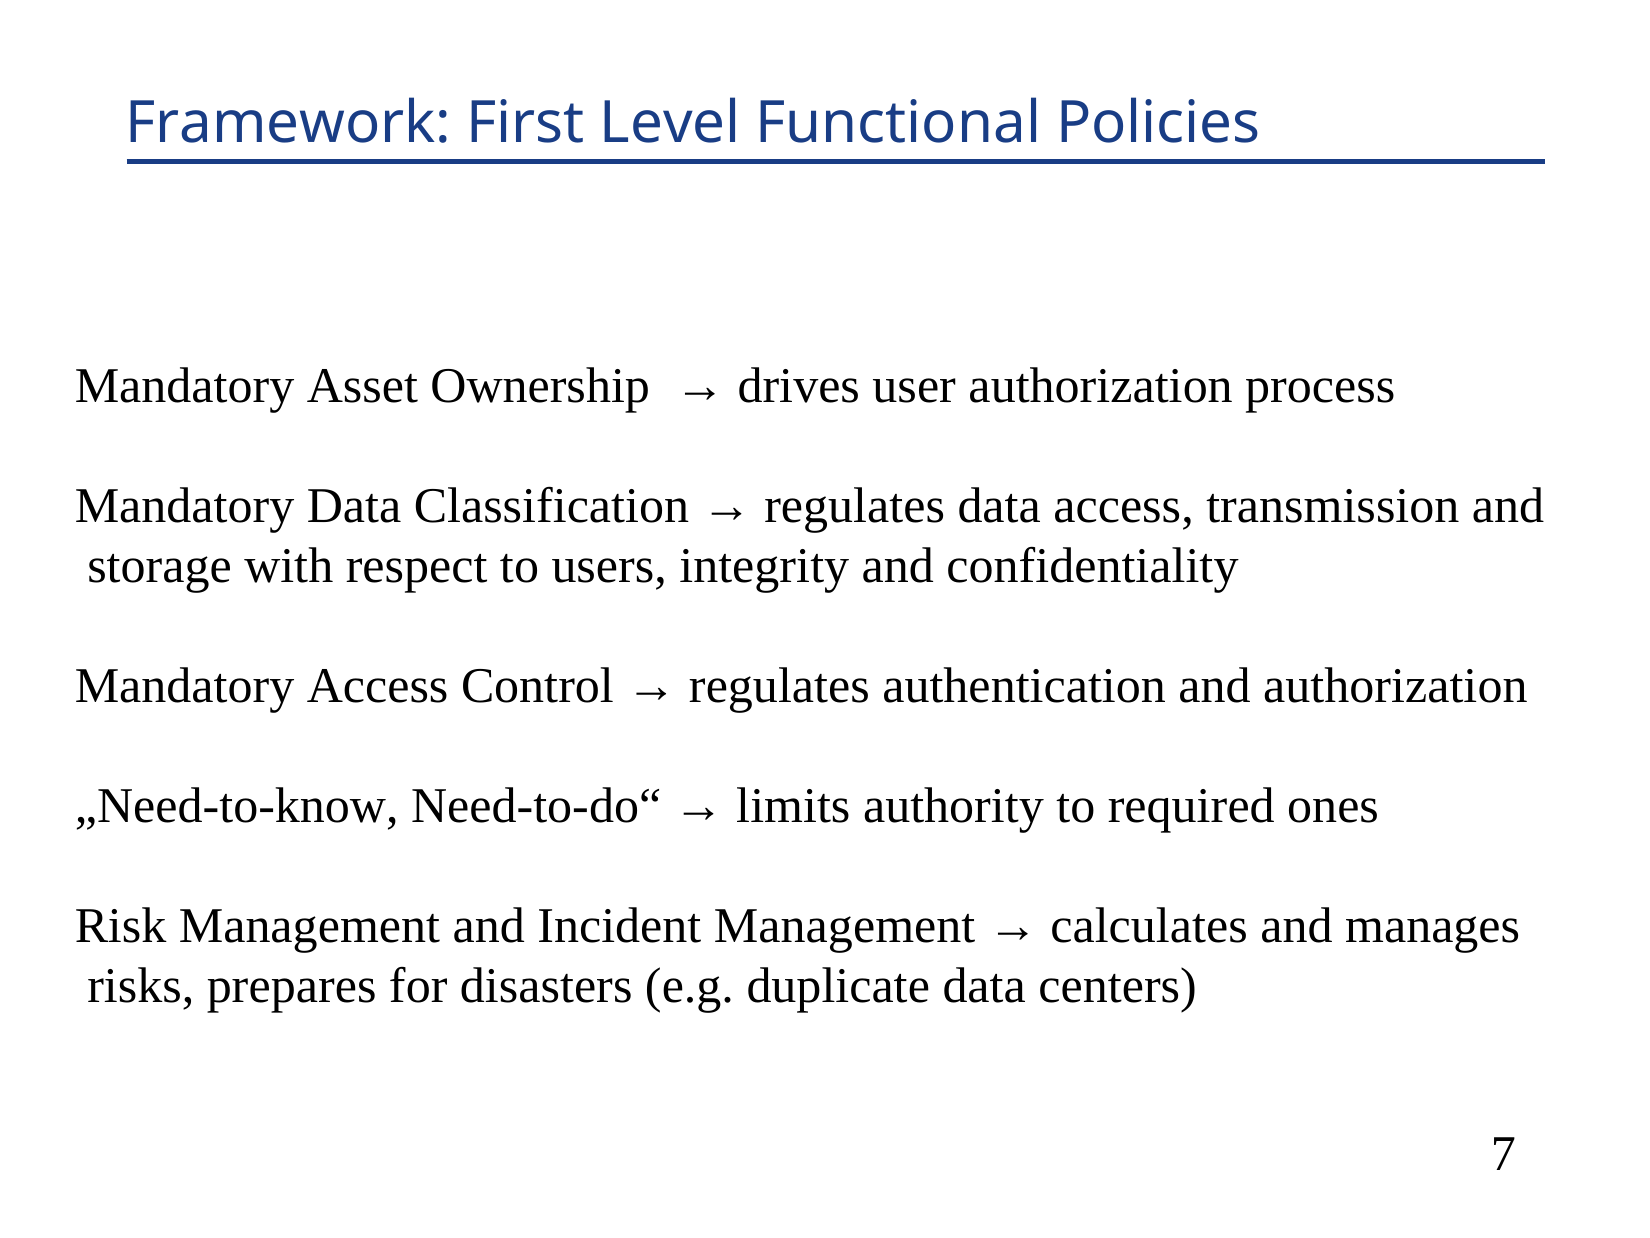

# Framework: First Level Functional Policies
Mandatory Asset Ownership → drives user authorization process
Mandatory Data Classification → regulates data access, transmission and
 storage with respect to users, integrity and confidentiality
Mandatory Access Control → regulates authentication and authorization
„Need-to-know, Need-to-do“ → limits authority to required ones
Risk Management and Incident Management → calculates and manages
 risks, prepares for disasters (e.g. duplicate data centers)
7